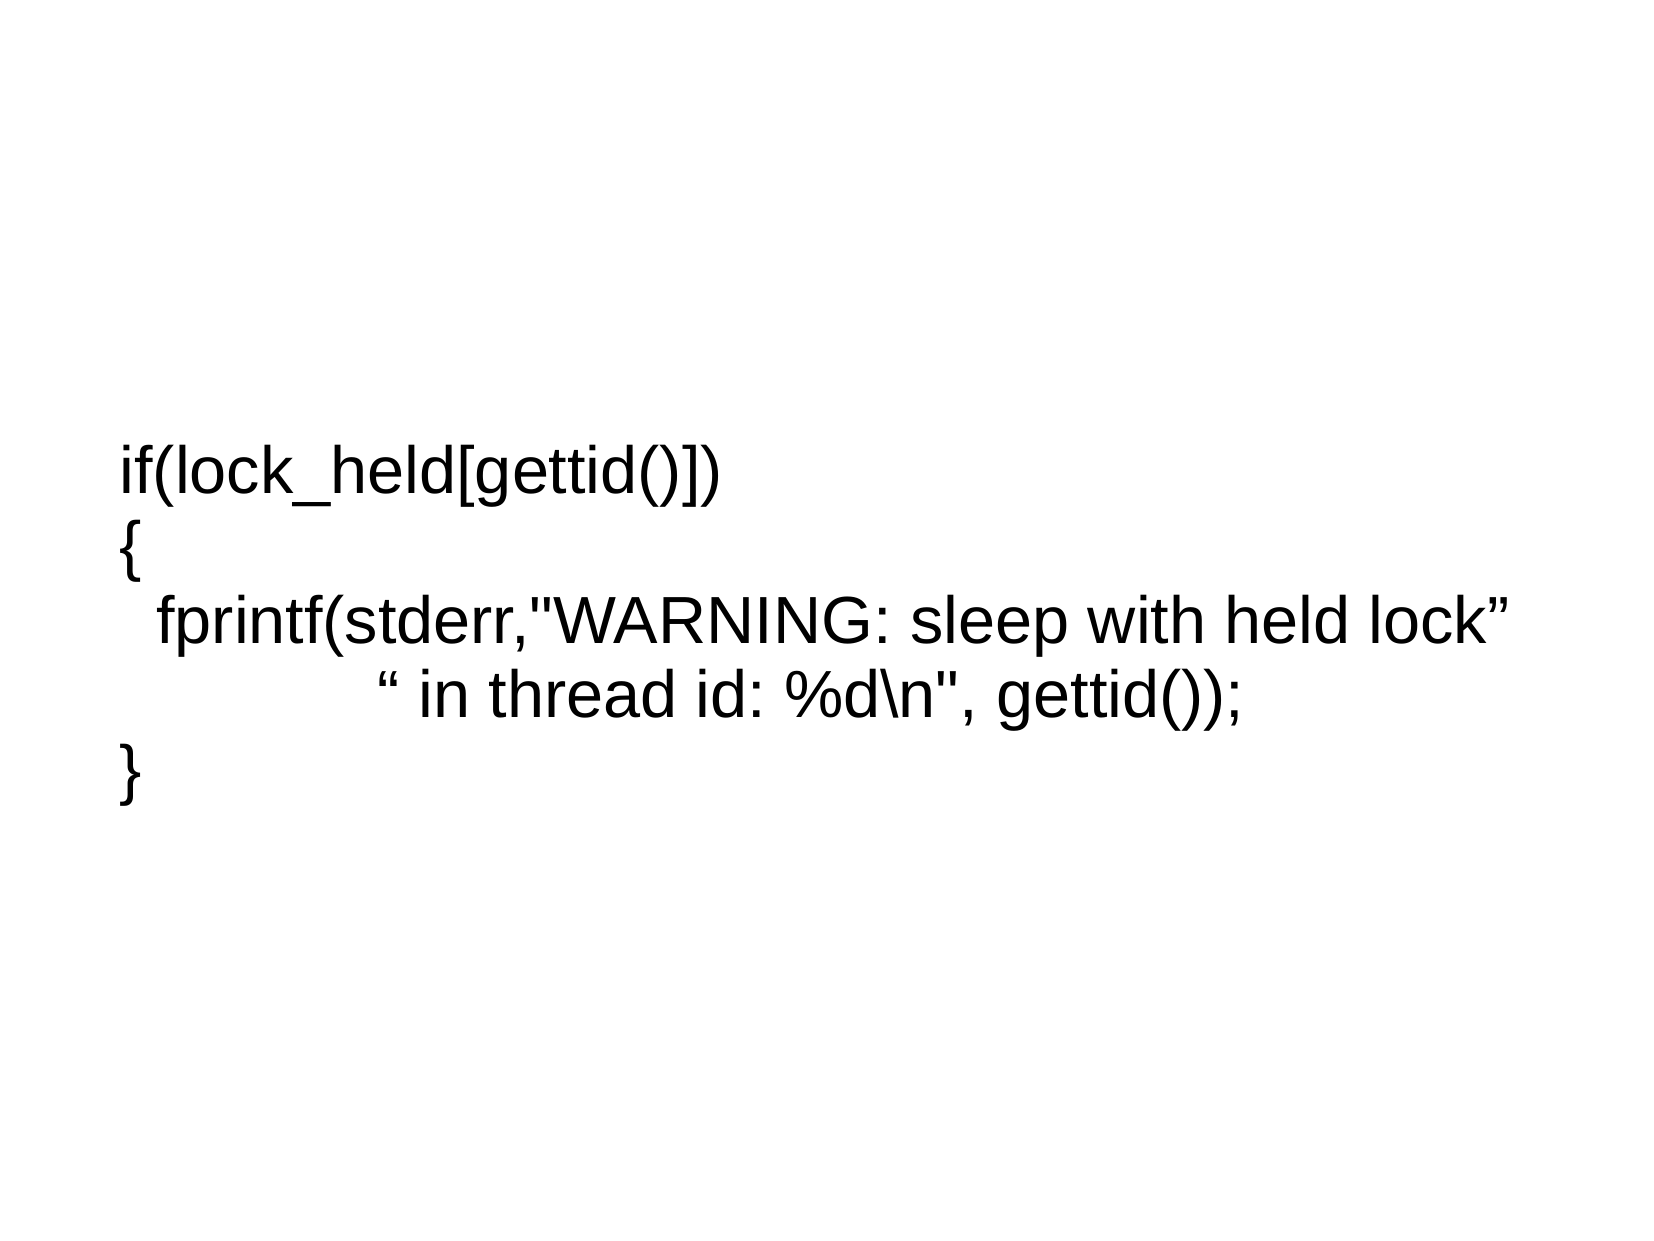

# if(lock_held[gettid()]) { fprintf(stderr,"WARNING: sleep with held lock” “ in thread id: %d\n", gettid()); }